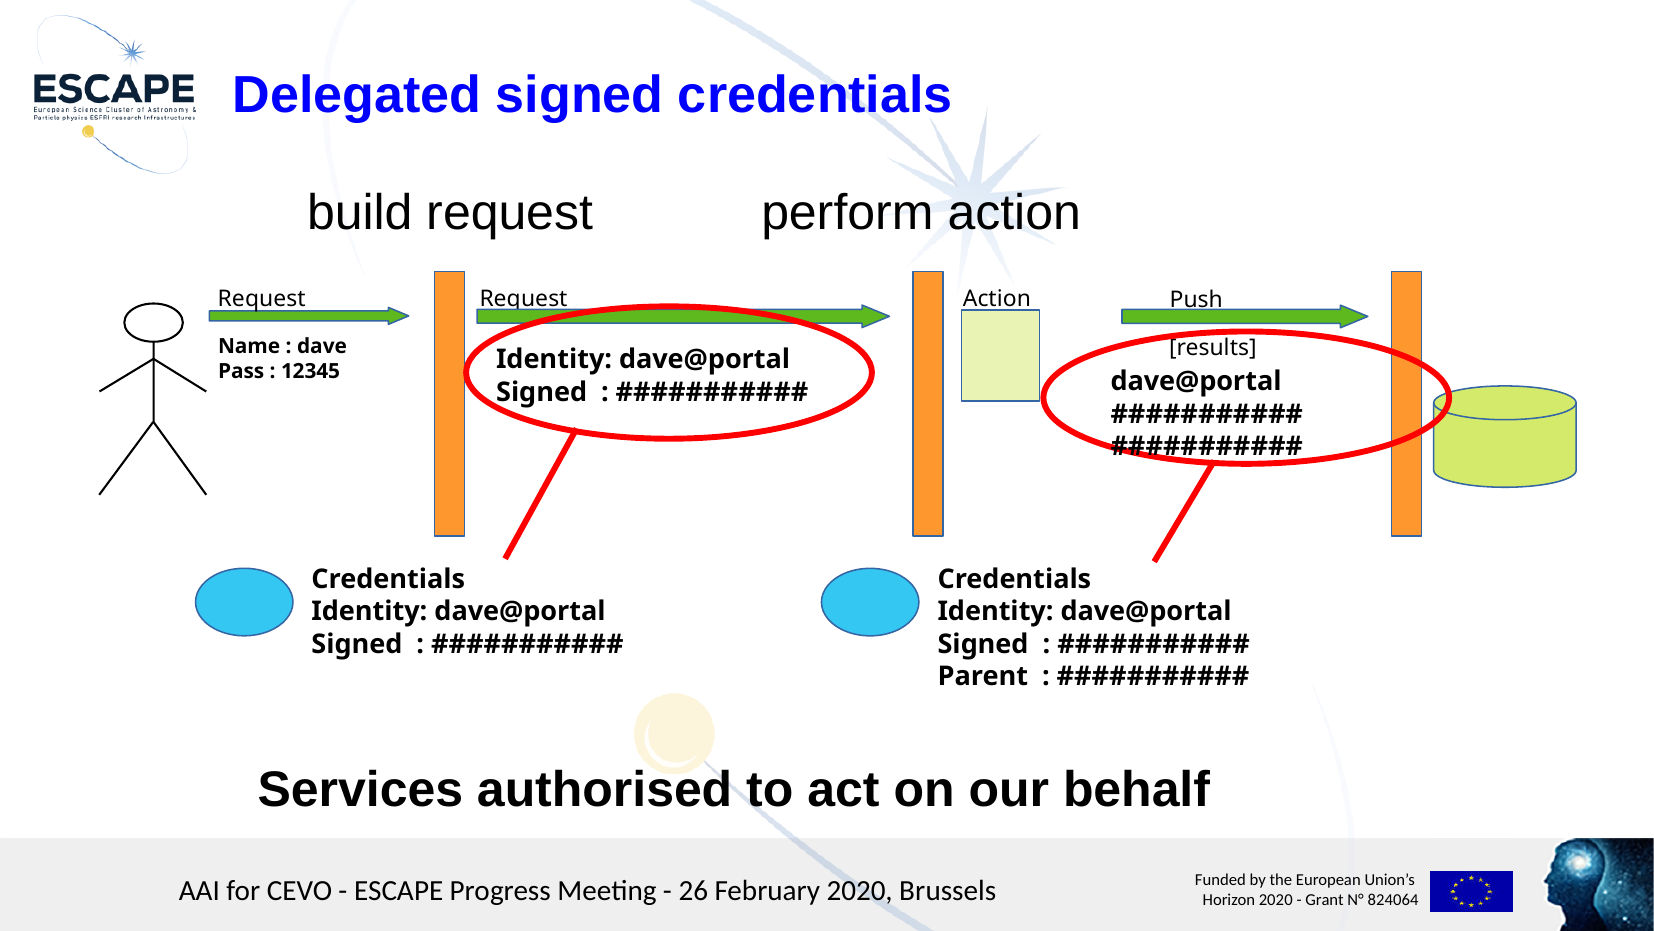

# Delegated signed credentials
build request
perform action
Action
Request
Request
Push
Name : dave
Pass : 12345
[results]
Identity: dave@portal
Signed : ###########
dave@portal
###########
###########
Credentials
Identity: dave@portal
Signed : ###########
Credentials
Identity: dave@portal
Signed : ###########
Parent : ###########
Services authorised to act on our behalf